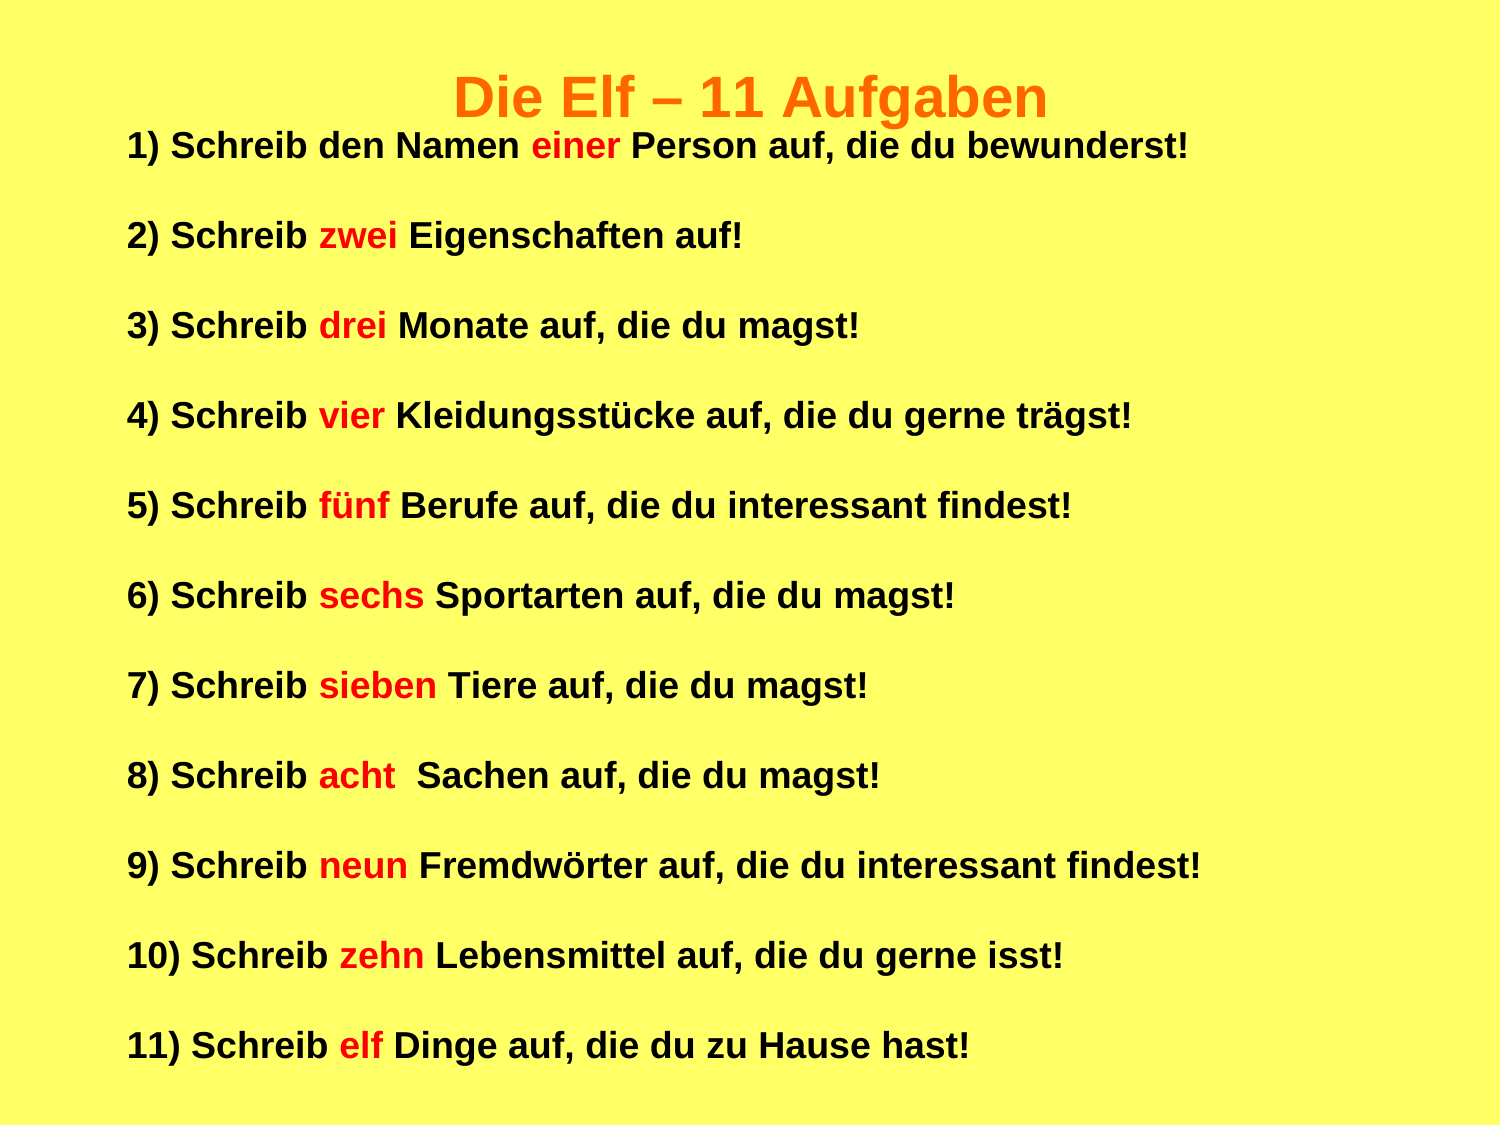

# Die Elf – 11 Aufgaben
1) Schreib den Namen einer Person auf, die du bewunderst!
2) Schreib zwei Eigenschaften auf!
3) Schreib drei Monate auf, die du magst!
4) Schreib vier Kleidungsstücke auf, die du gerne trägst!
5) Schreib fünf Berufe auf, die du interessant findest!
6) Schreib sechs Sportarten auf, die du magst!
7) Schreib sieben Tiere auf, die du magst!
8) Schreib acht Sachen auf, die du magst!
9) Schreib neun Fremdwörter auf, die du interessant findest!
10) Schreib zehn Lebensmittel auf, die du gerne isst!
11) Schreib elf Dinge auf, die du zu Hause hast!